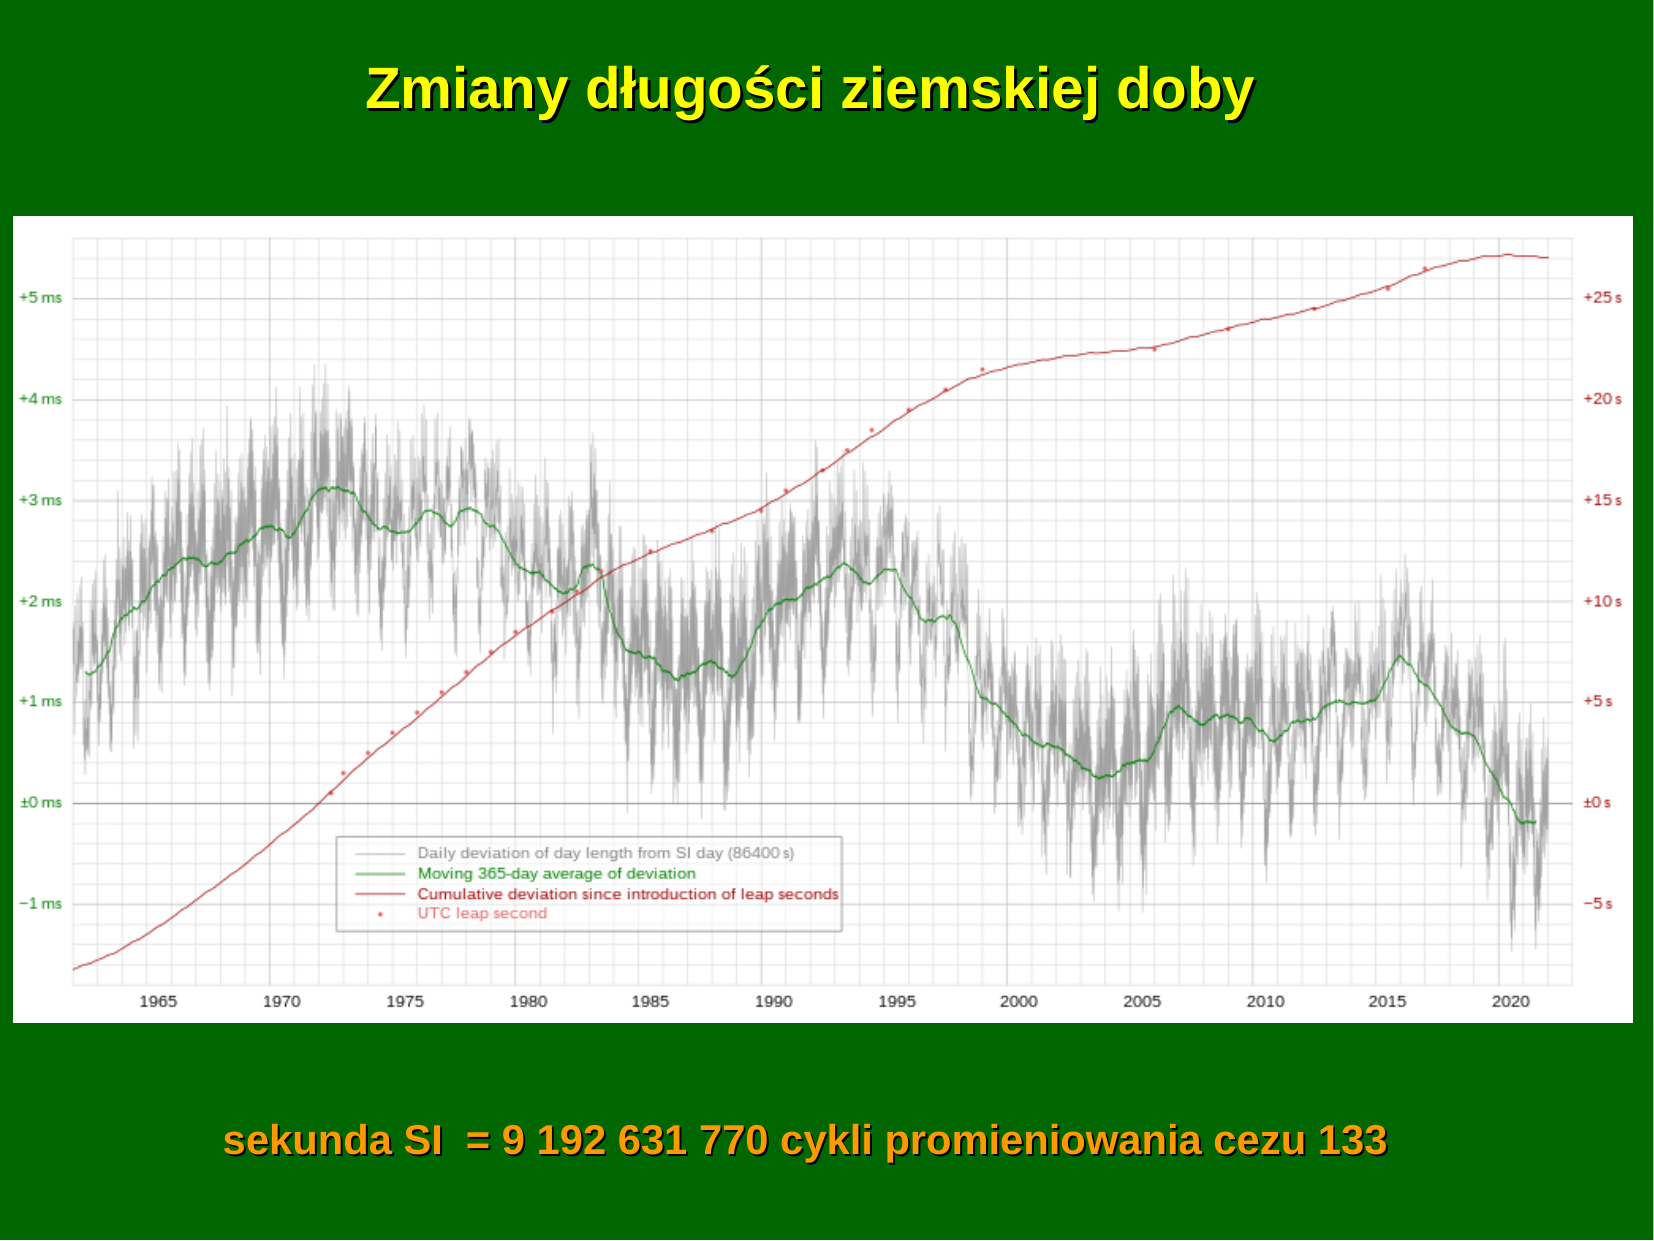

Zmiany długości ziemskiej doby
sekunda SI = 9 192 631 770 cykli promieniowania cezu 133